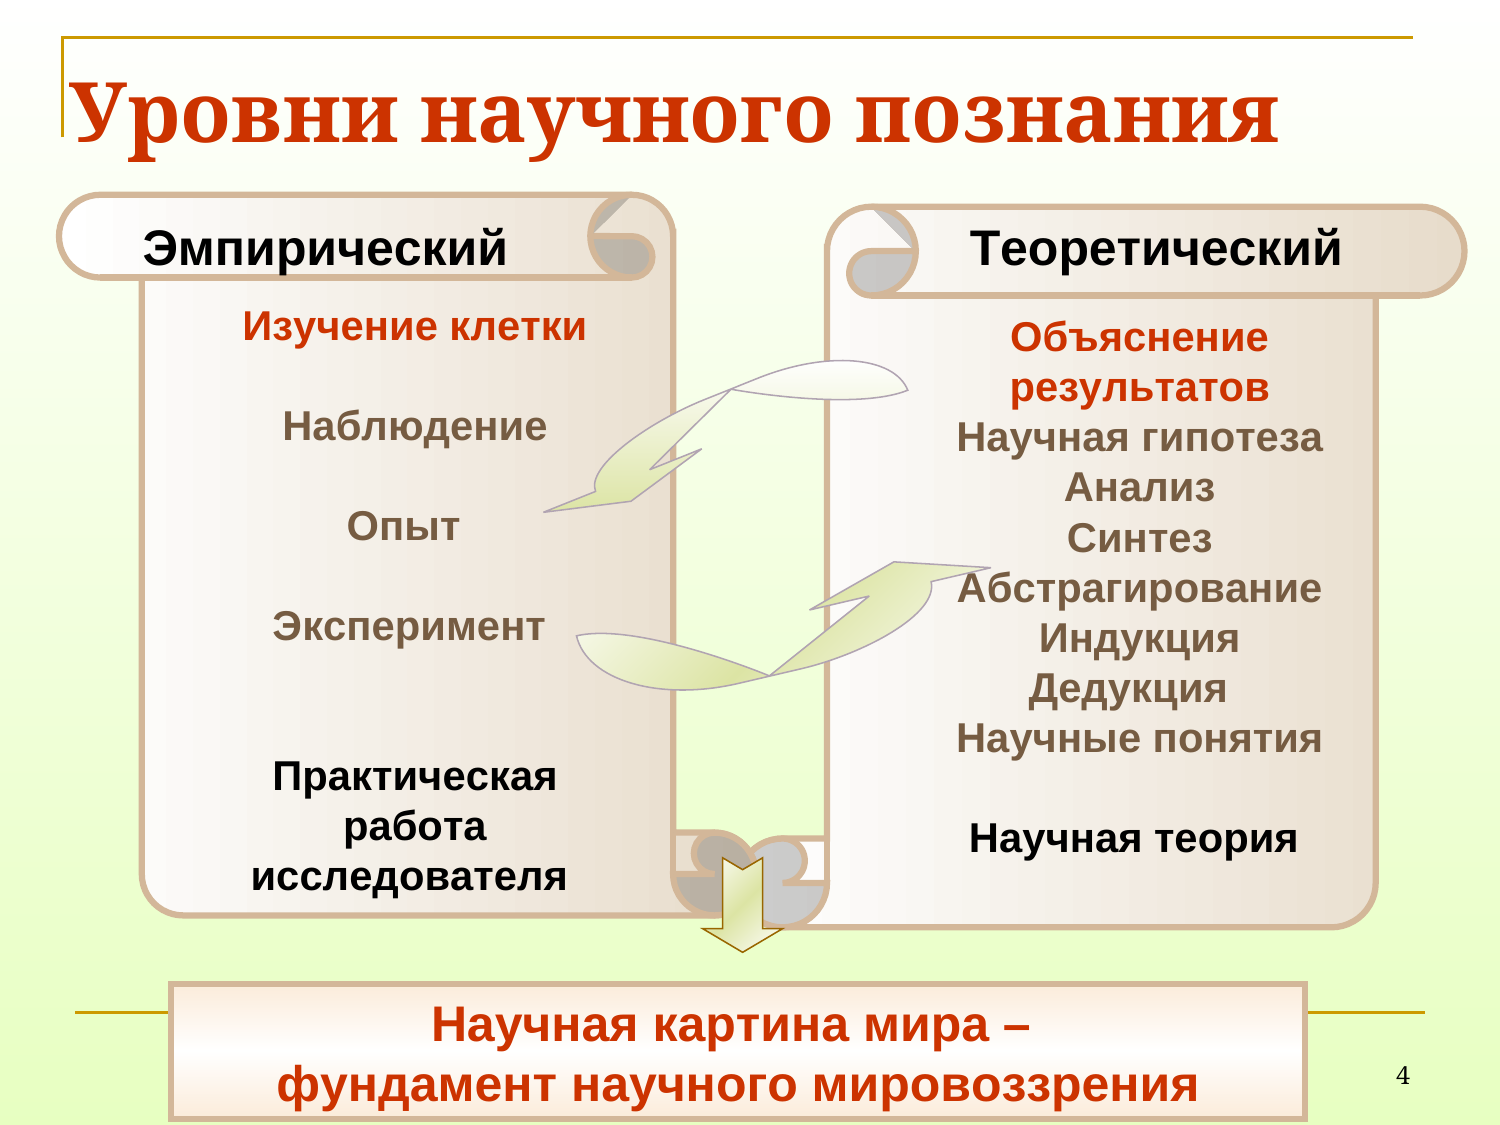

# Уровни научного познания
Эмпирический
Теоретический
Изучение клетки
Наблюдение
Опыт
Эксперимент
Практическая работа исследователя
Объяснение результатов
Научная гипотеза
Анализ
Синтез
Абстрагирование
Индукция
Дедукция
Научные понятия
Научная теория
Научная картина мира –
фундамент научного мировоззрения
4